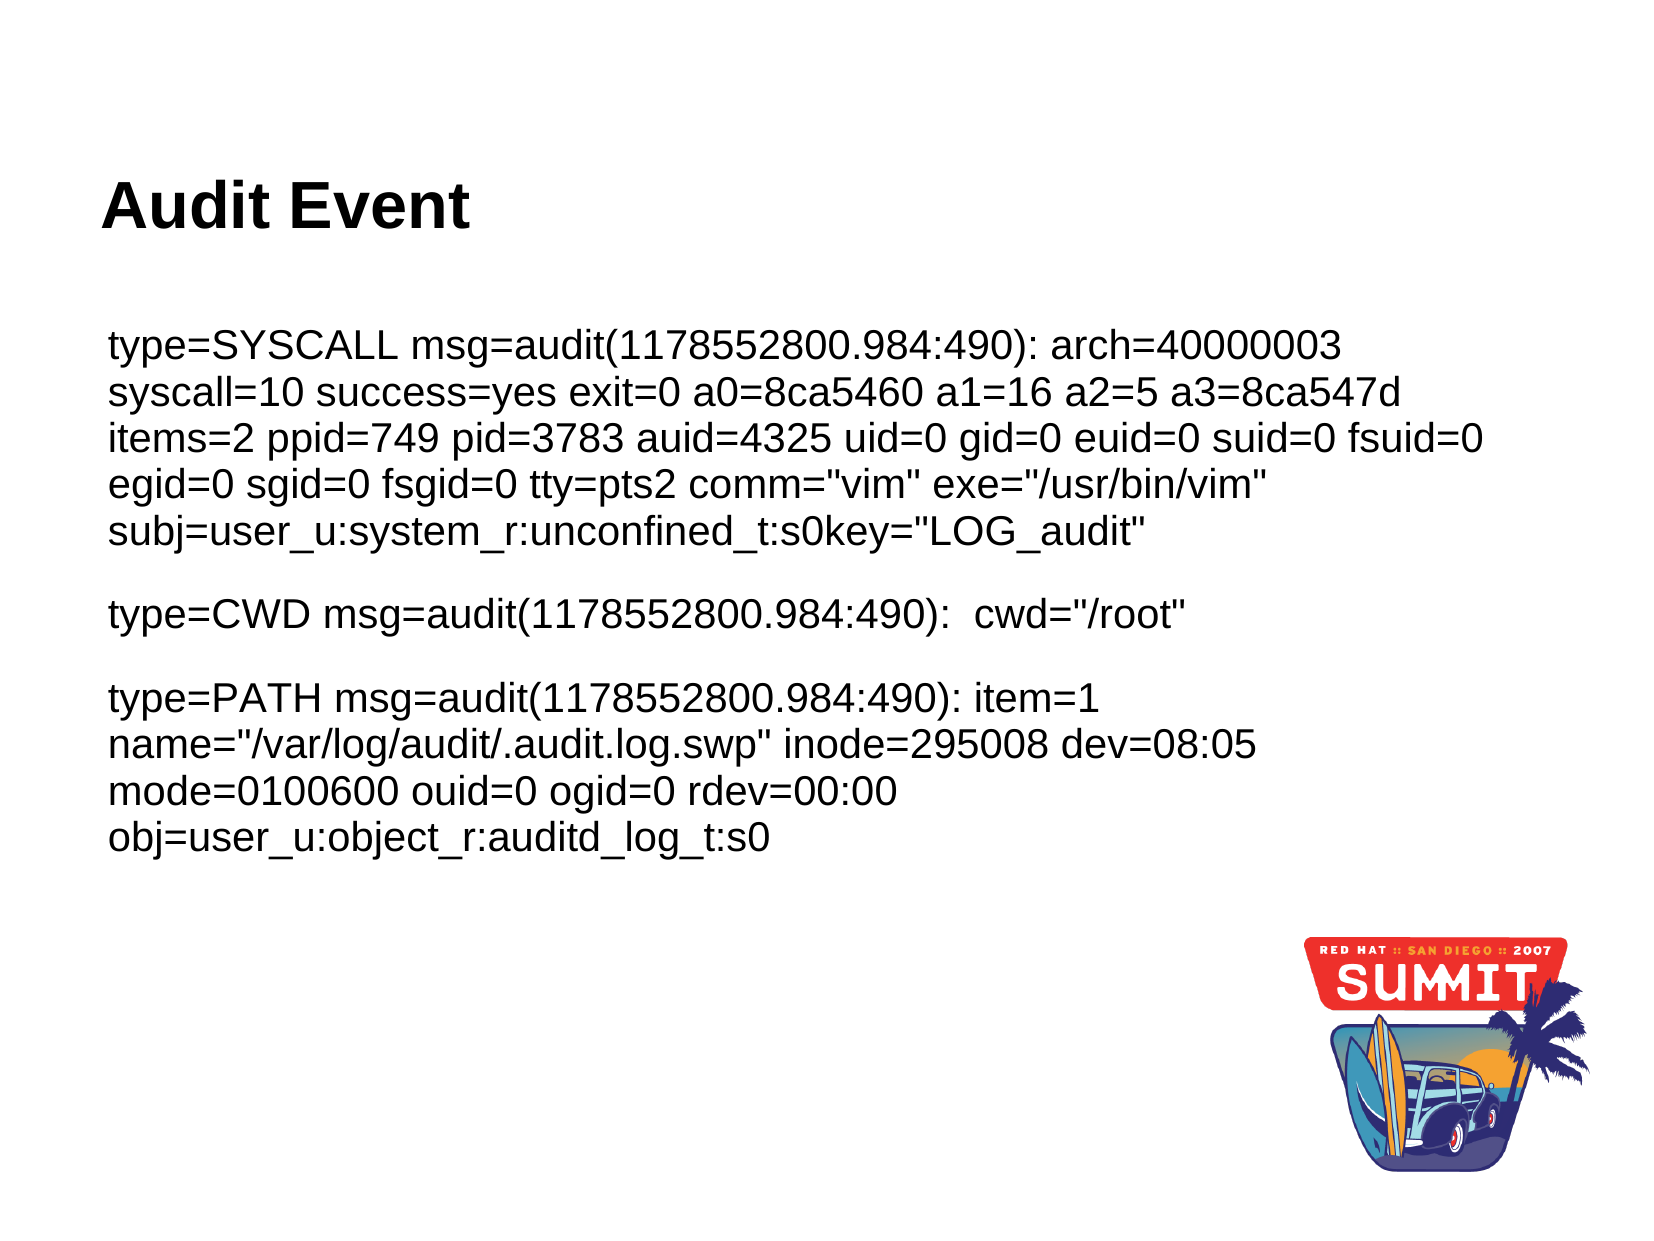

# Audit Event
type=SYSCALL msg=audit(1178552800.984:490): arch=40000003 syscall=10 success=yes exit=0 a0=8ca5460 a1=16 a2=5 a3=8ca547d items=2 ppid=749 pid=3783 auid=4325 uid=0 gid=0 euid=0 suid=0 fsuid=0 egid=0 sgid=0 fsgid=0 tty=pts2 comm="vim" exe="/usr/bin/vim" subj=user_u:system_r:unconfined_t:s0key="LOG_audit"
type=CWD msg=audit(1178552800.984:490): cwd="/root"
type=PATH msg=audit(1178552800.984:490): item=1 name="/var/log/audit/.audit.log.swp" inode=295008 dev=08:05 mode=0100600 ouid=0 ogid=0 rdev=00:00 obj=user_u:object_r:auditd_log_t:s0